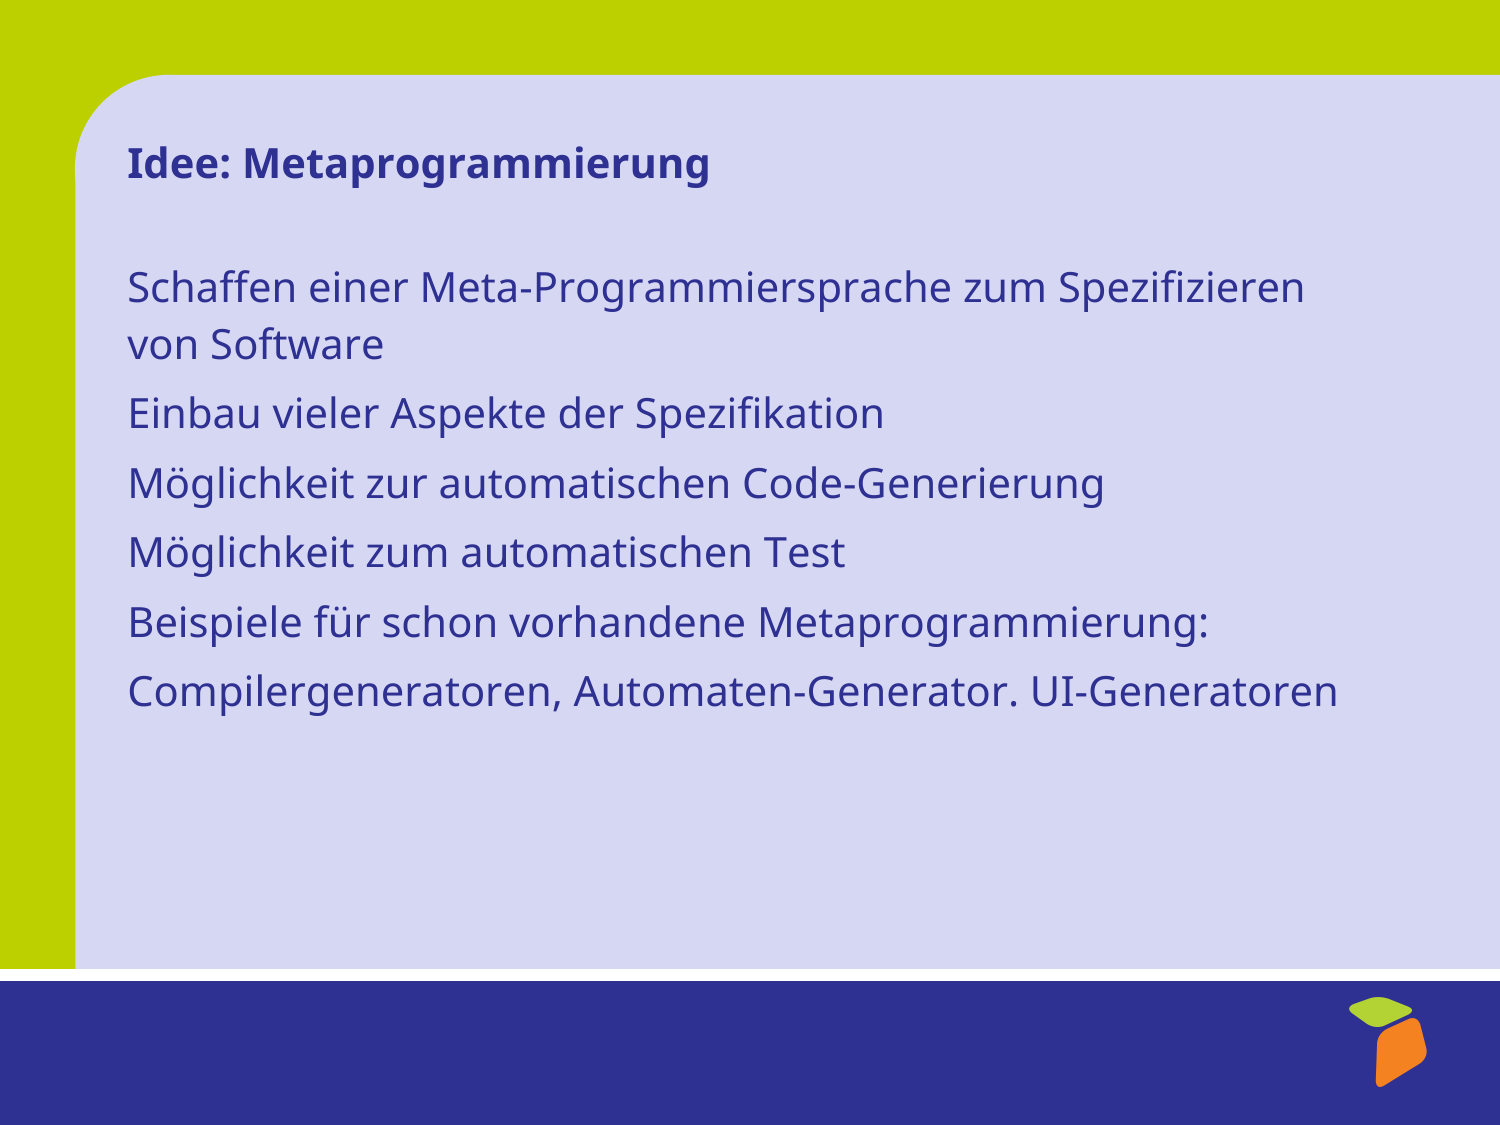

# Idee: Metaprogrammierung
Schaffen einer Meta-Programmiersprache zum Spezifizieren von Software
Einbau vieler Aspekte der Spezifikation
Möglichkeit zur automatischen Code-Generierung
Möglichkeit zum automatischen Test
Beispiele für schon vorhandene Metaprogrammierung:
Compilergeneratoren, Automaten-Generator. UI-Generatoren